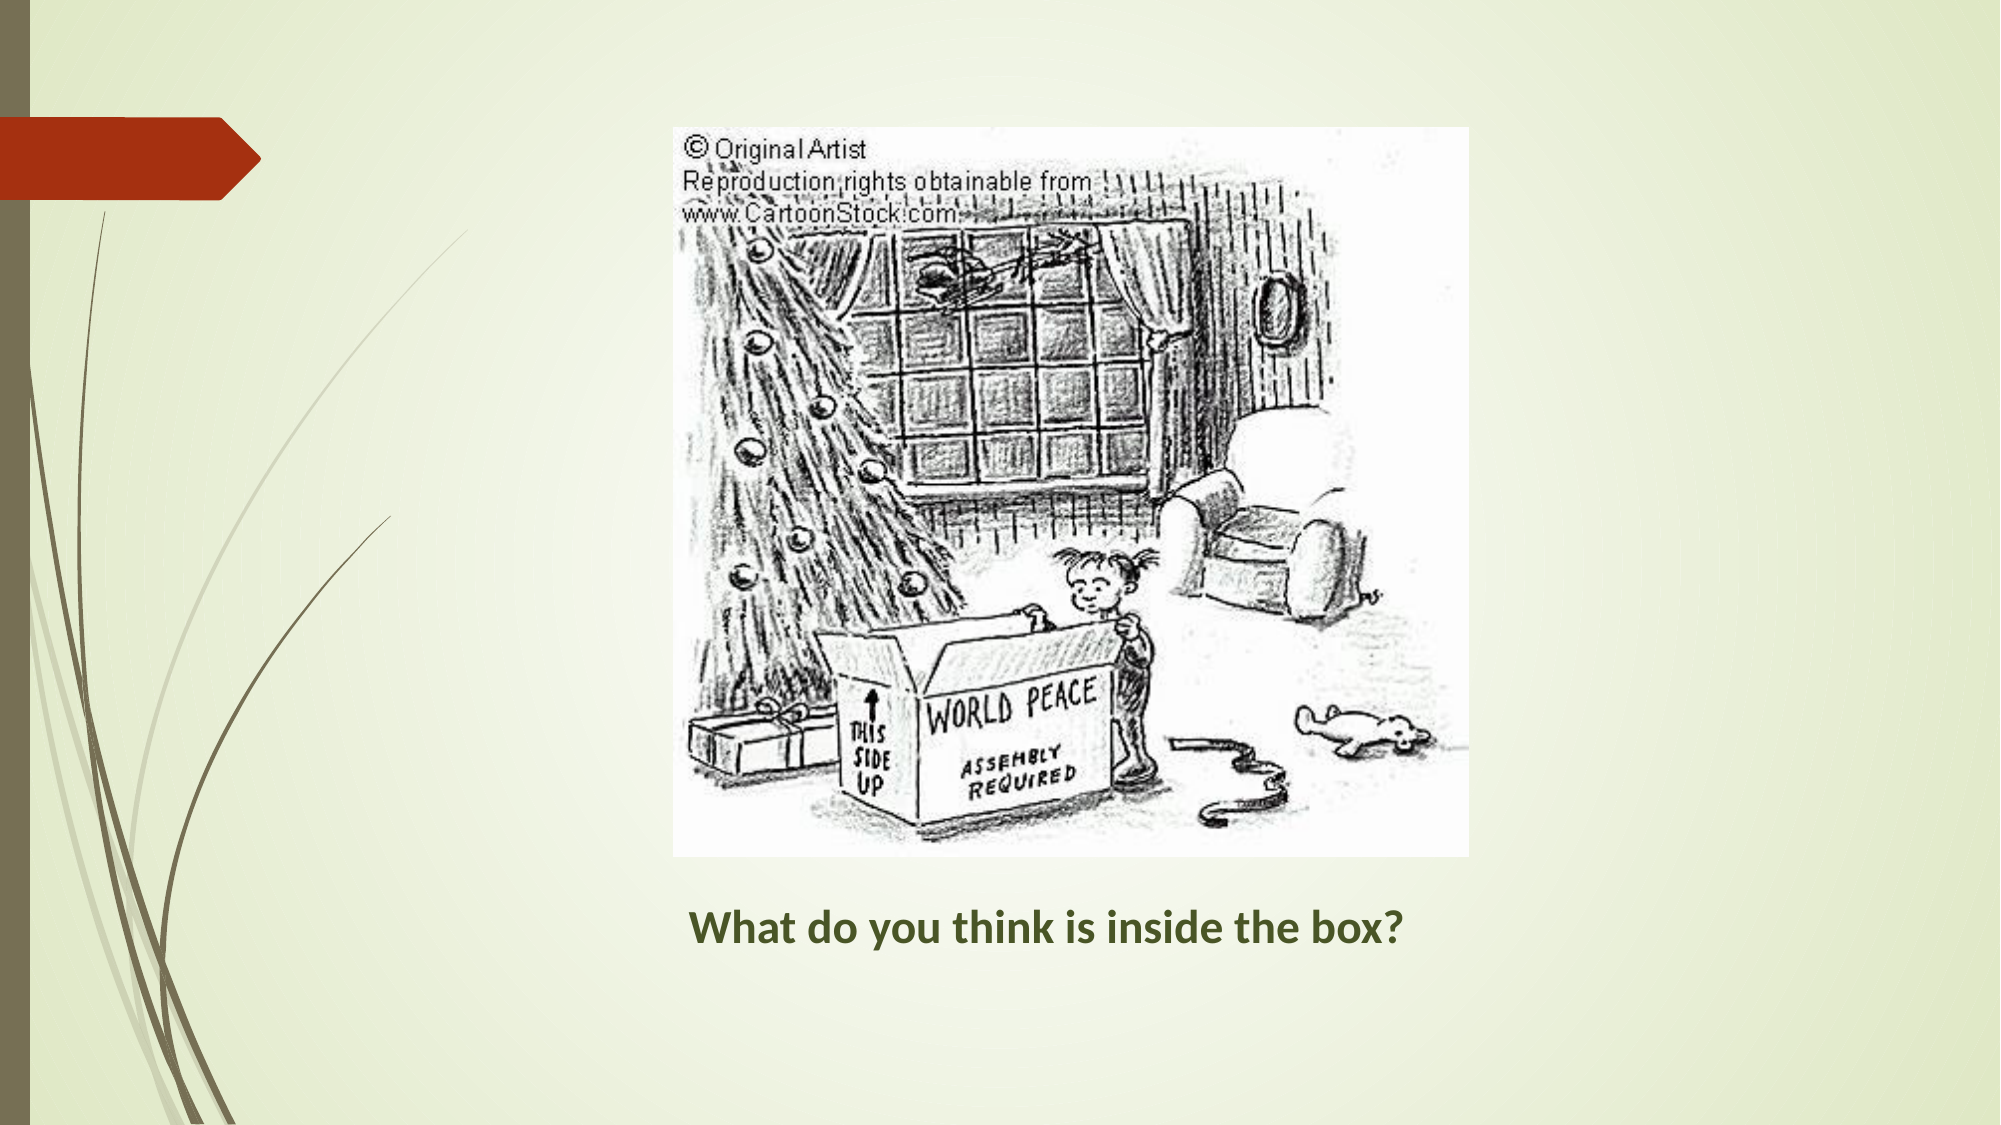

What do you think is inside the box?